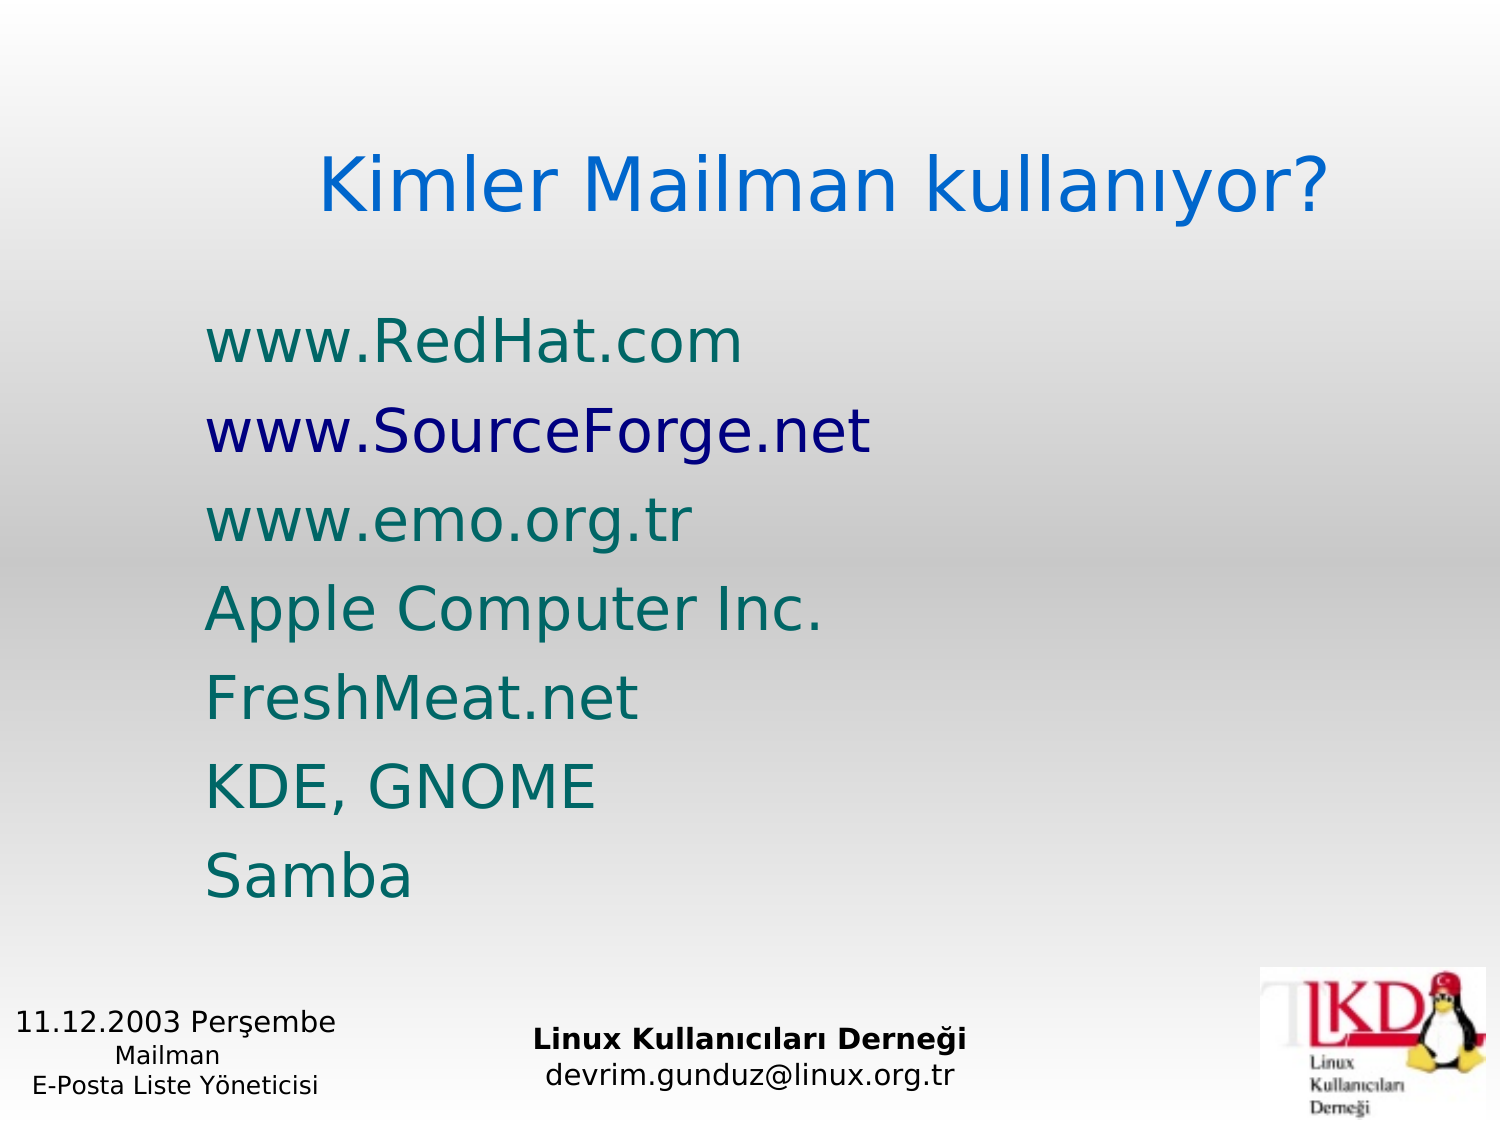

# Kimler Mailman kullanıyor?
www.RedHat.com
www.SourceForge.net
www.emo.org.tr
Apple Computer Inc.
FreshMeat.net
KDE, GNOME
Samba